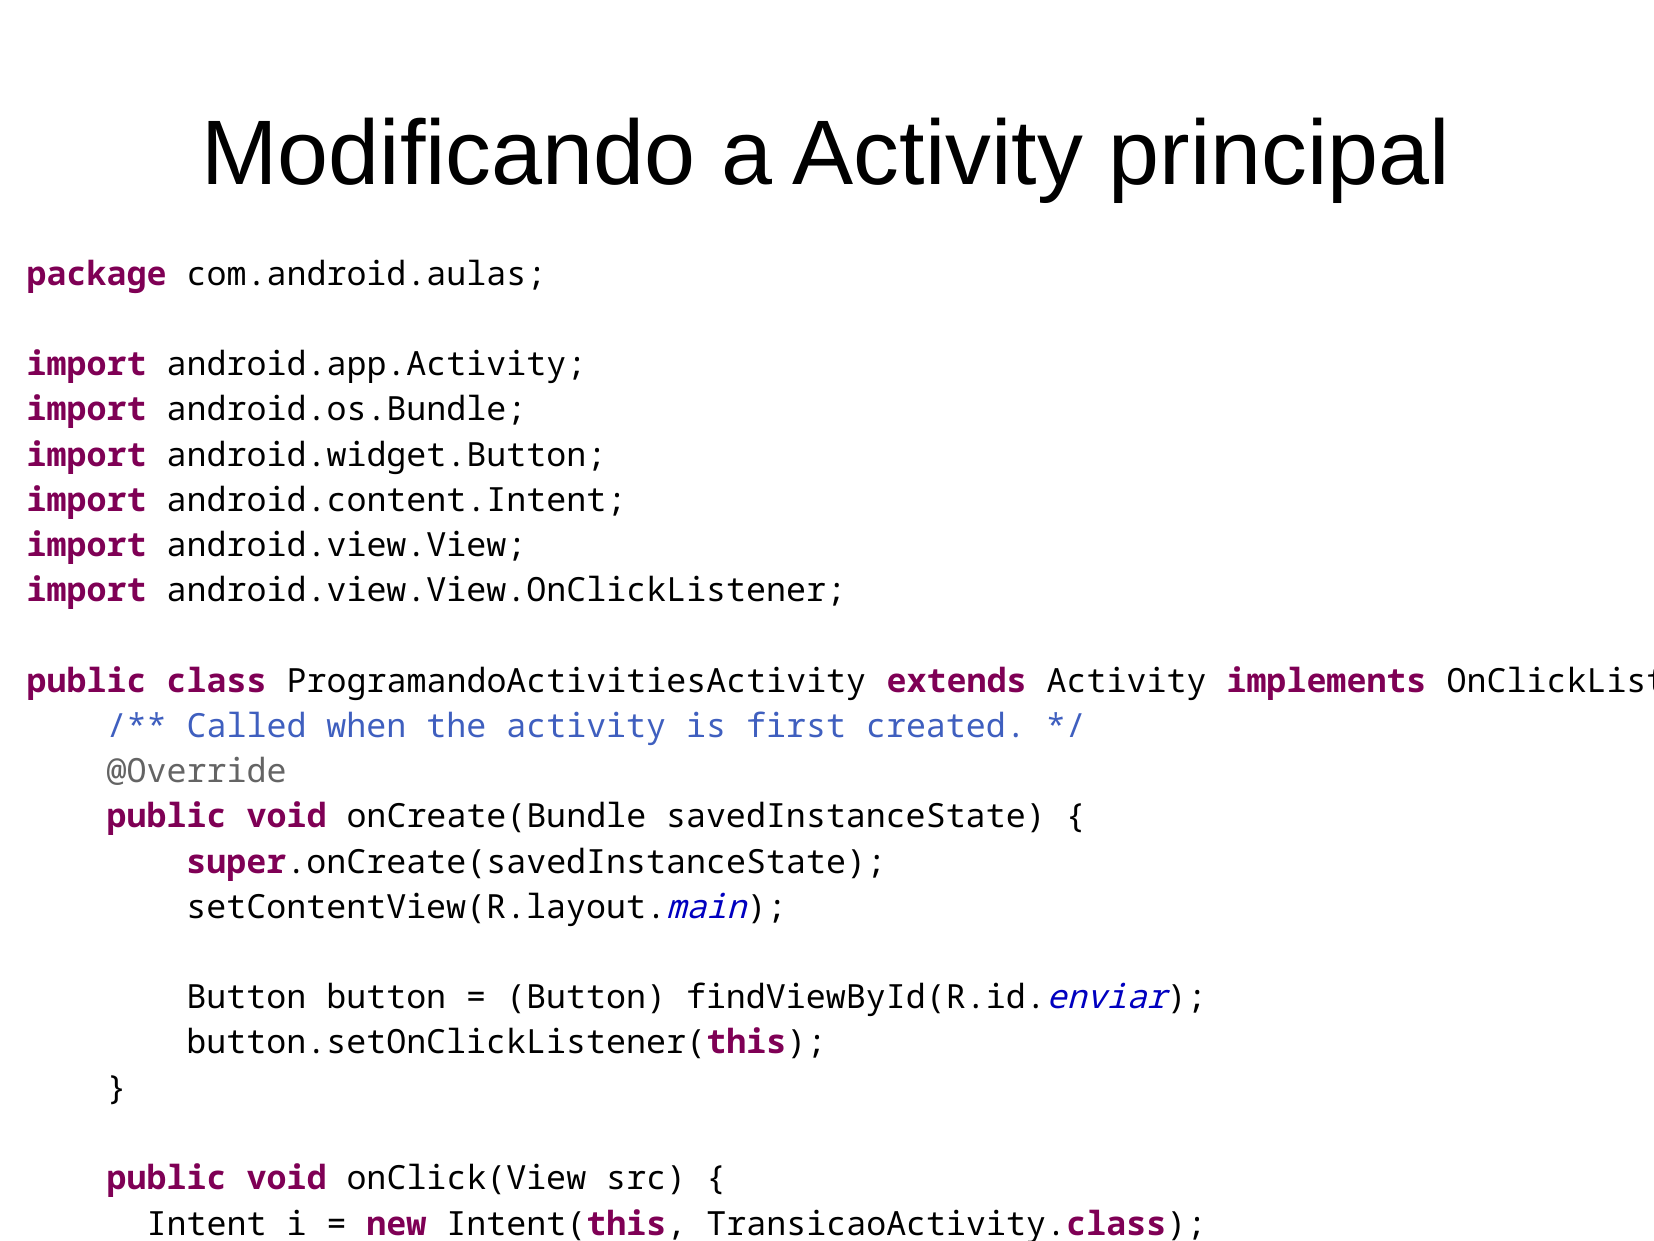

# Modificando a Activity principal
package com.android.aulas;
import android.app.Activity;
import android.os.Bundle;
import android.widget.Button;
import android.content.Intent;
import android.view.View;
import android.view.View.OnClickListener;
public class ProgramandoActivitiesActivity extends Activity implements OnClickListener {
 /** Called when the activity is first created. */
 @Override
 public void onCreate(Bundle savedInstanceState) {
 super.onCreate(savedInstanceState);
 setContentView(R.layout.main);
 Button button = (Button) findViewById(R.id.enviar);
 button.setOnClickListener(this);
 }
 public void onClick(View src) {
 Intent i = new Intent(this, TransicaoActivity.class);
 startActivity(i);
 }
}